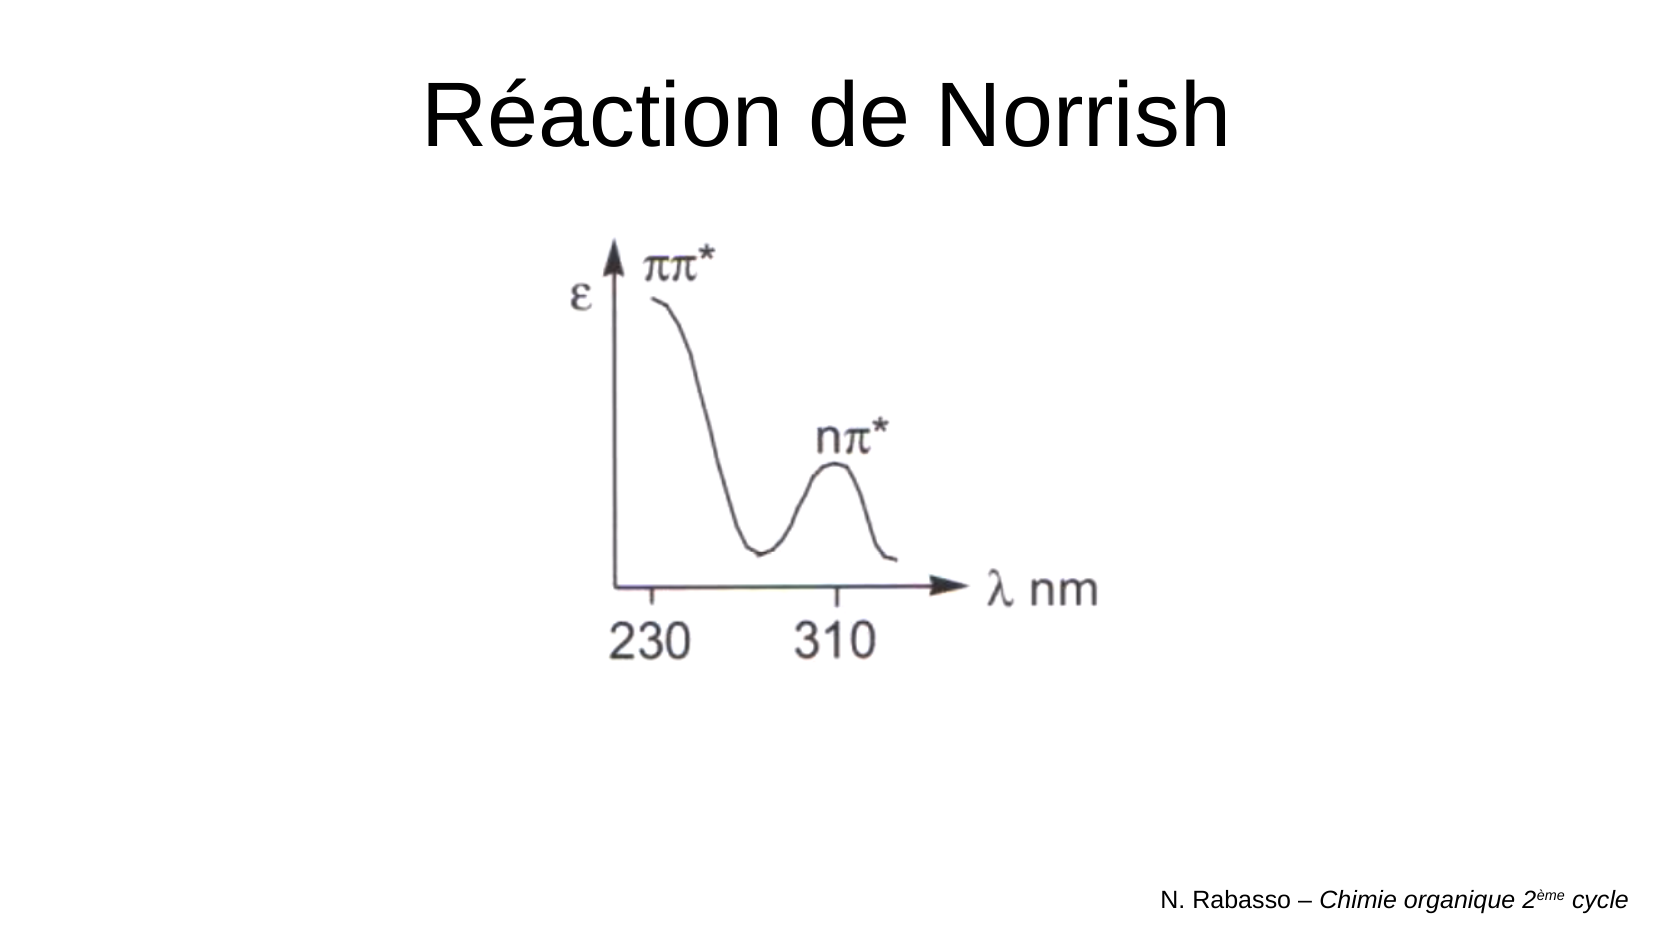

# Réaction de Norrish
N. Rabasso – Chimie organique 2ème cycle